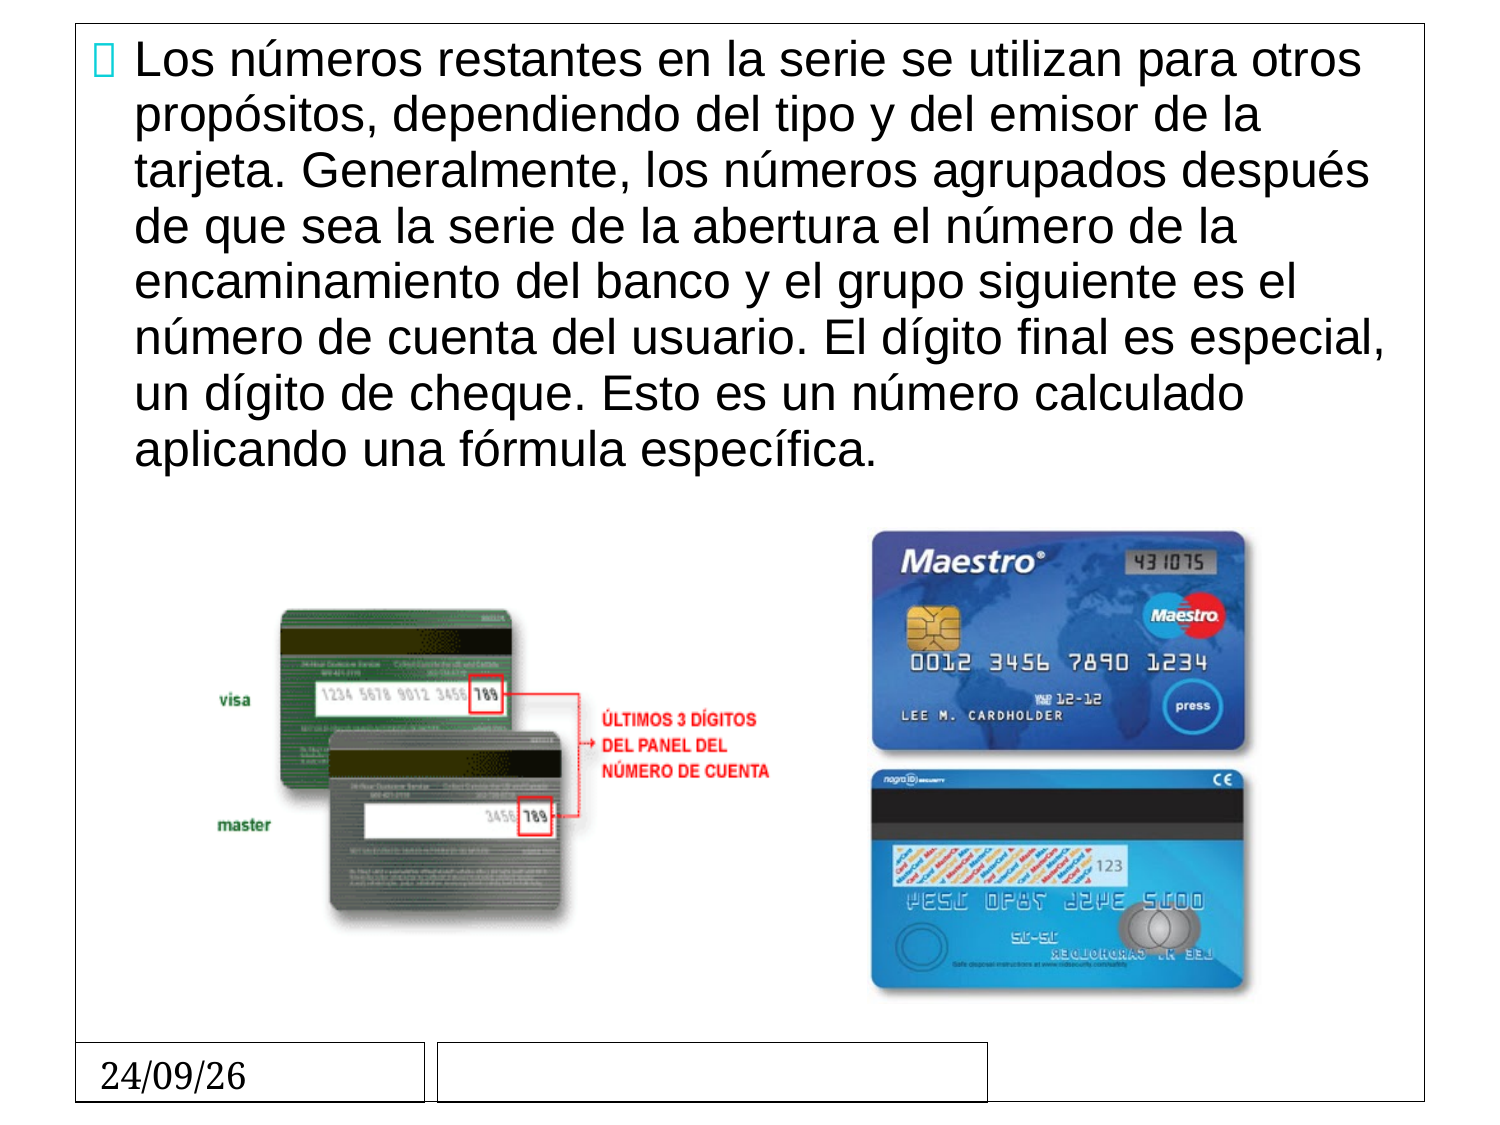

# Los números restantes en la serie se utilizan para otros propósitos, dependiendo del tipo y del emisor de la tarjeta. Generalmente, los números agrupados después de que sea la serie de la abertura el número de la encaminamiento del banco y el grupo siguiente es el número de cuenta del usuario. El dígito final es especial, un dígito de cheque. Esto es un número calculado aplicando una fórmula específica.